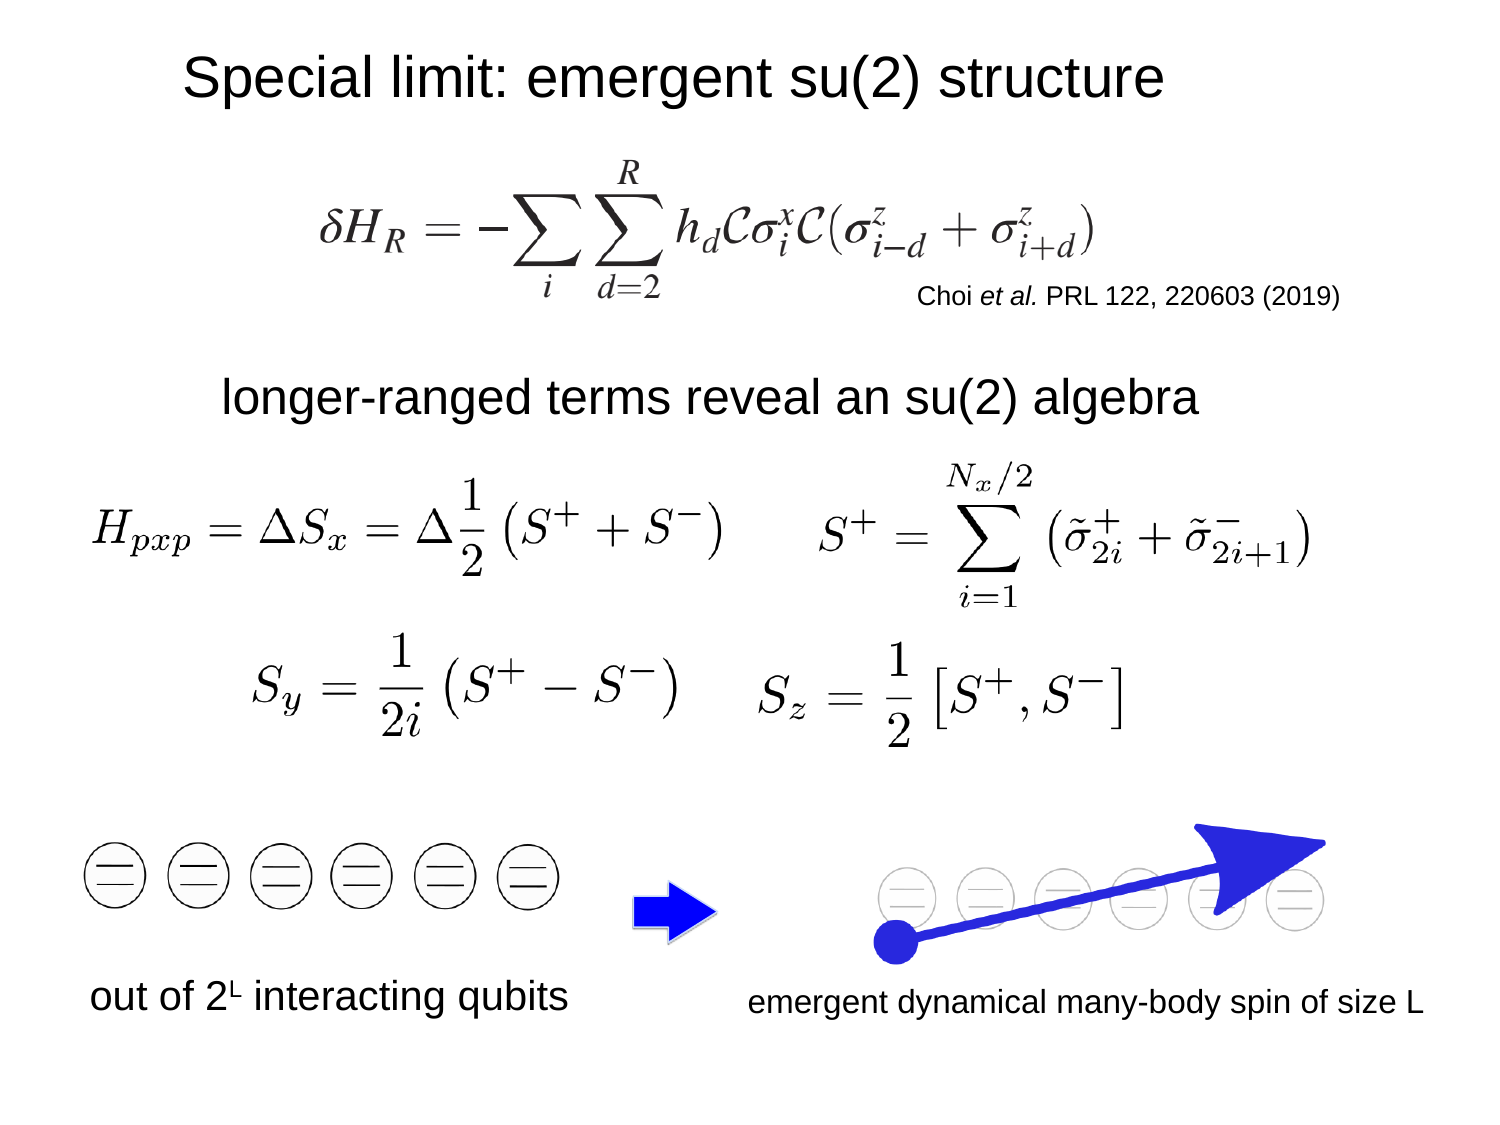

# Special limit: emergent su(2) structure
Choi et al. PRL 122, 220603 (2019)
longer-ranged terms reveal an su(2) algebra
out of 2L interacting qubits
emergent dynamical many-body spin of size L